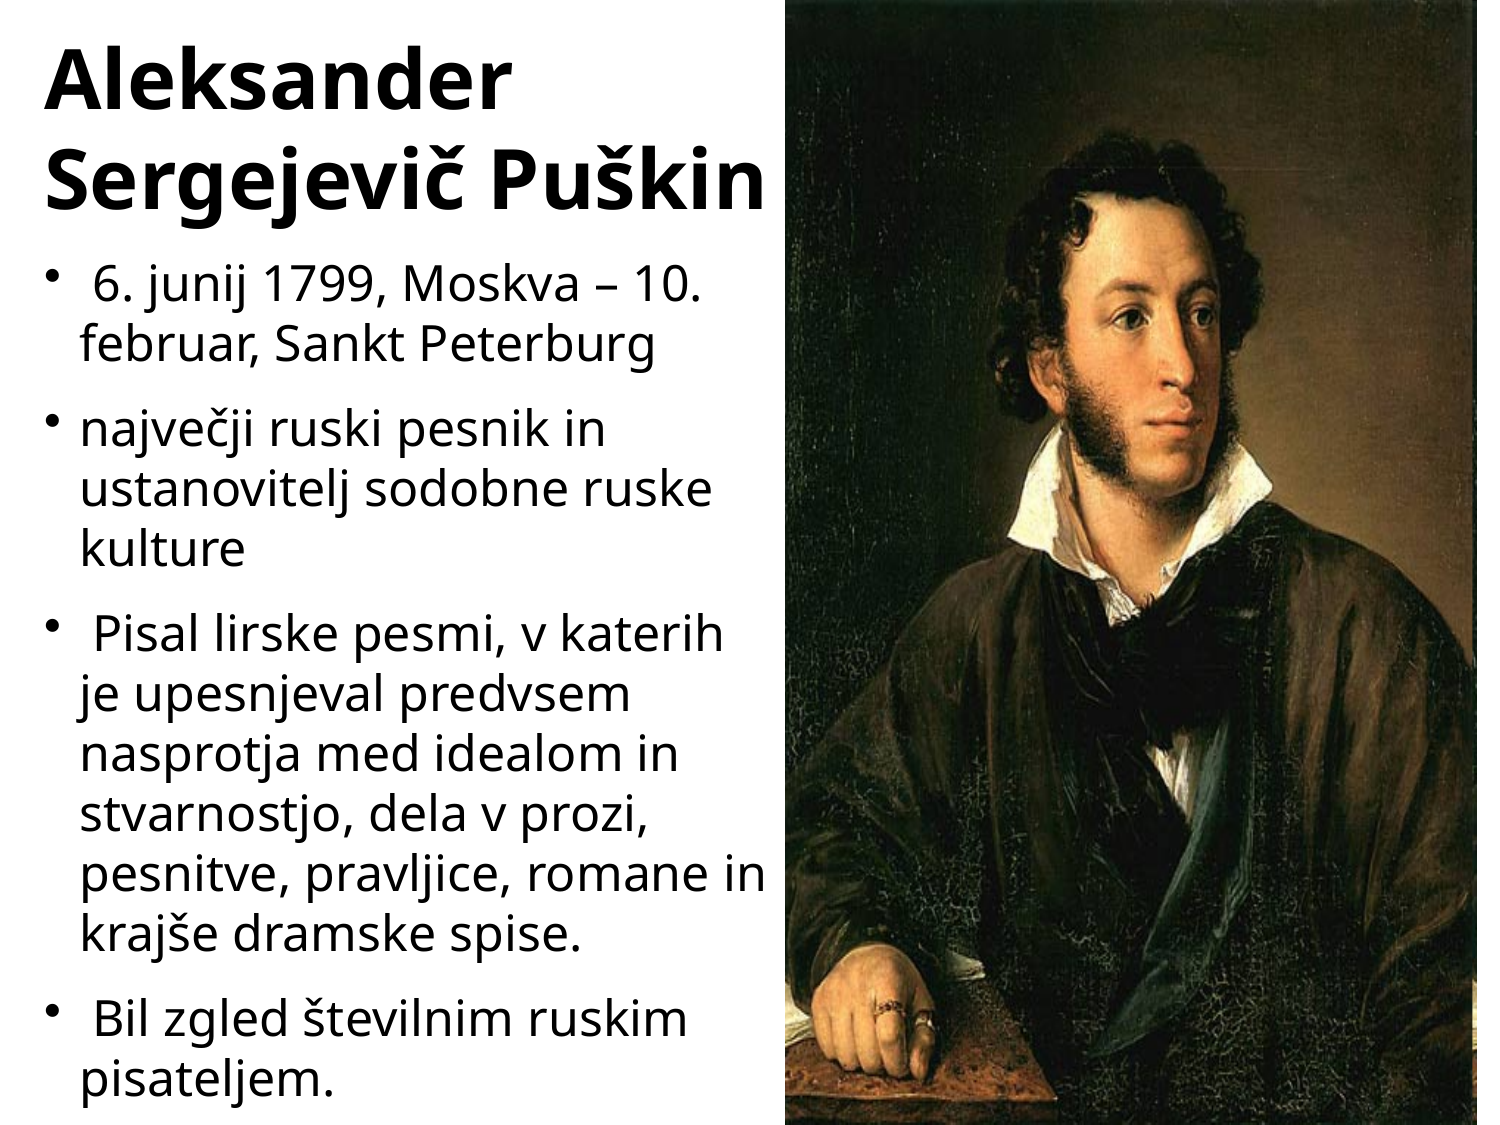

Aleksander Sergejevič Puškin
 6. junij 1799, Moskva – 10. februar, Sankt Peterburg
največji ruski pesnik in ustanovitelj sodobne ruske kulture
 Pisal lirske pesmi, v katerih je upesnjeval predvsem nasprotja med idealom in stvarnostjo, dela v prozi, pesnitve, pravljice, romane in krajše dramske spise.
 Bil zgled številnim ruskim pisateljem.
 Umrl je januarja 1837 v Sankt Peterburgu.